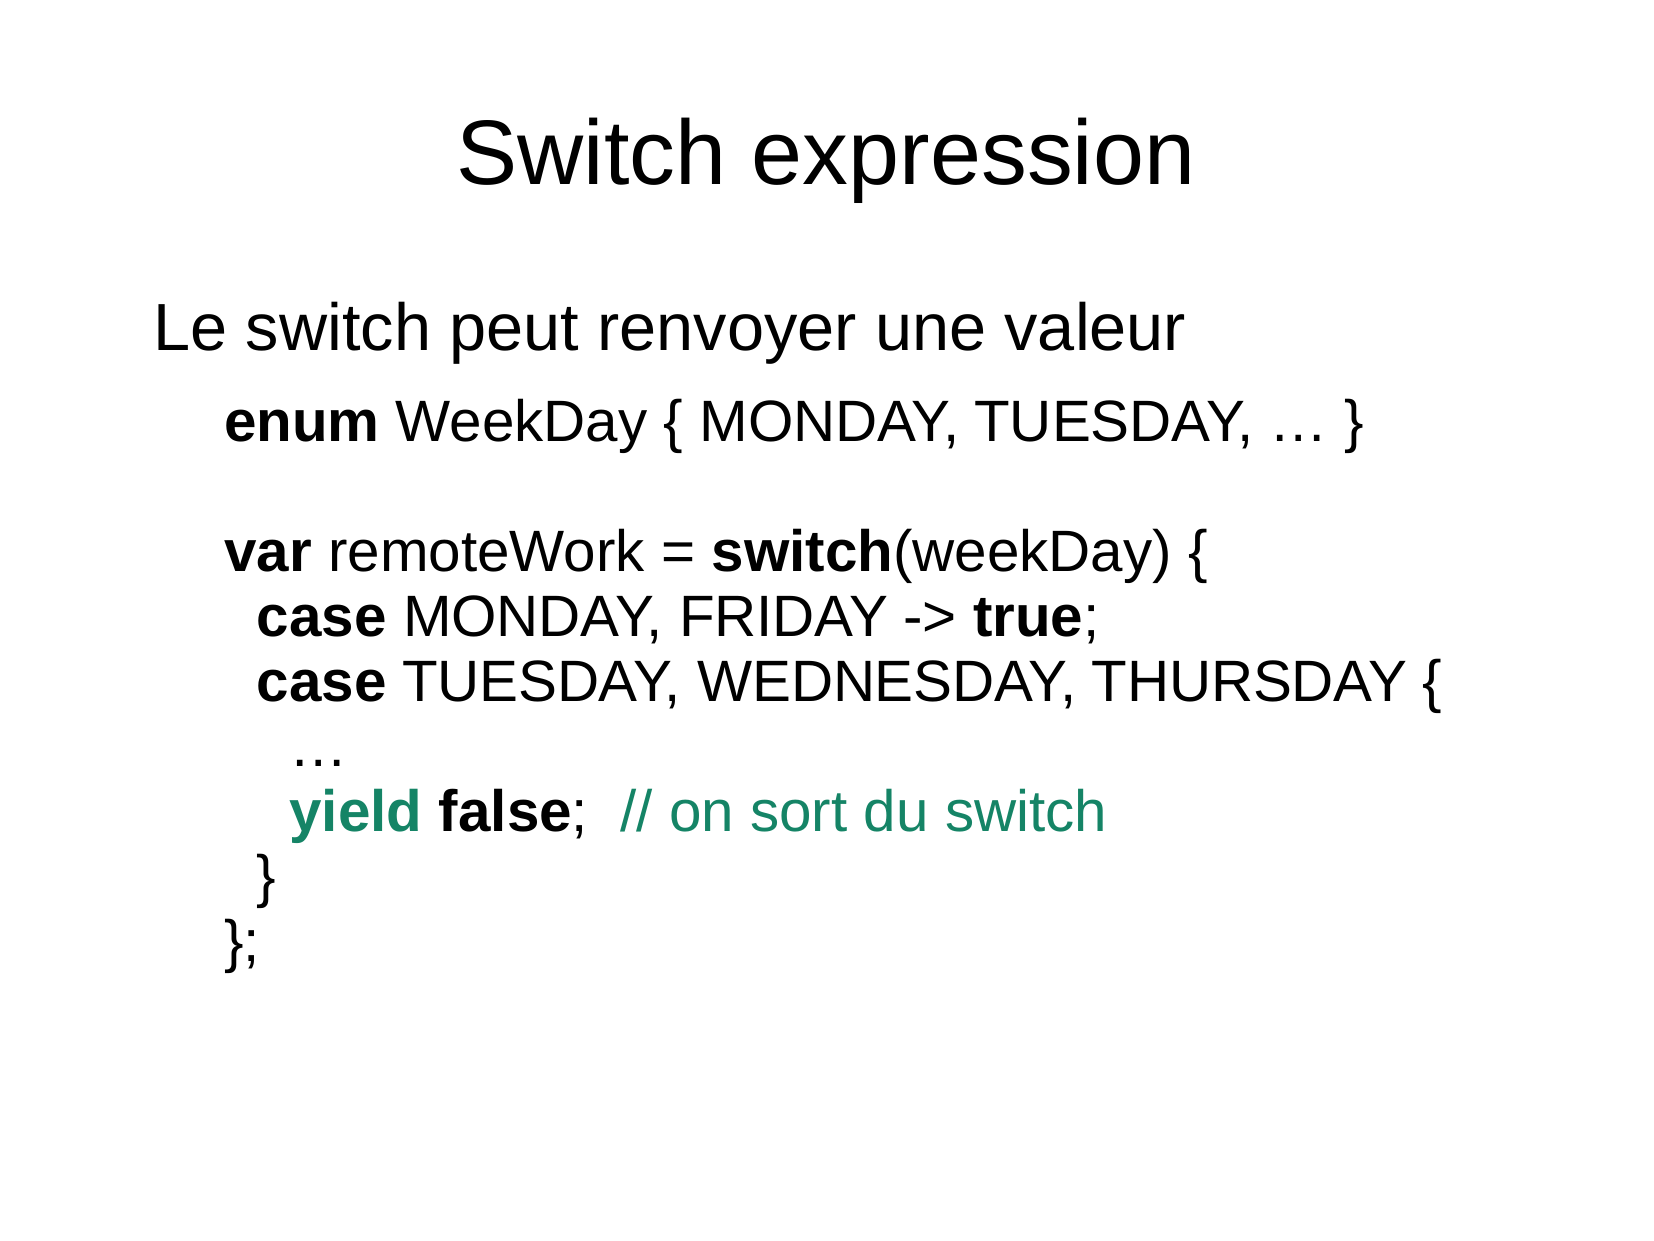

# Switch expression
Le switch peut renvoyer une valeur
enum WeekDay { MONDAY, TUESDAY, … }
var remoteWork = switch(weekDay) {
 case MONDAY, FRIDAY -> true;
 case TUESDAY, WEDNESDAY, THURSDAY {
 …
 yield false; // on sort du switch
 }
};